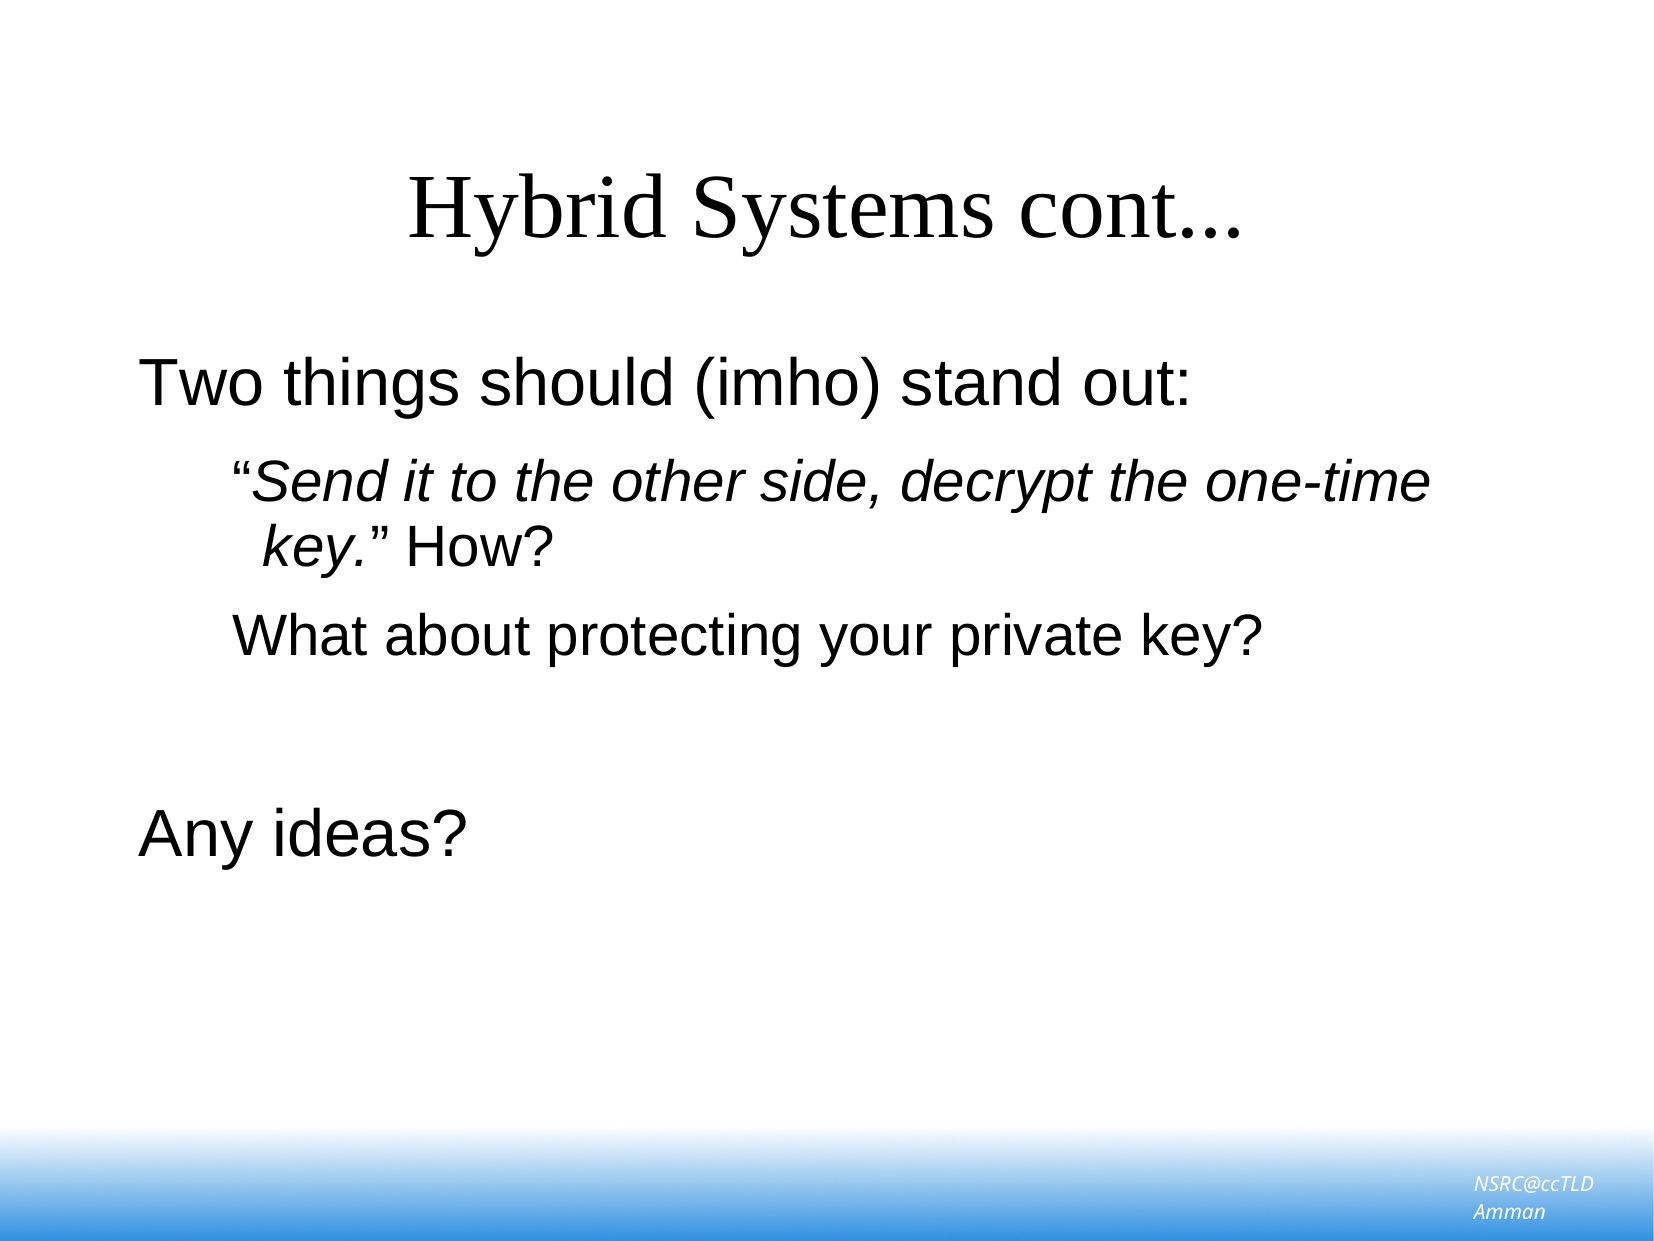

# Hybrid Systems cont...
Two things should (imho) stand out:
 “Send it to the other side, decrypt the one-time key.” How?
 What about protecting your private key?
Any ideas?